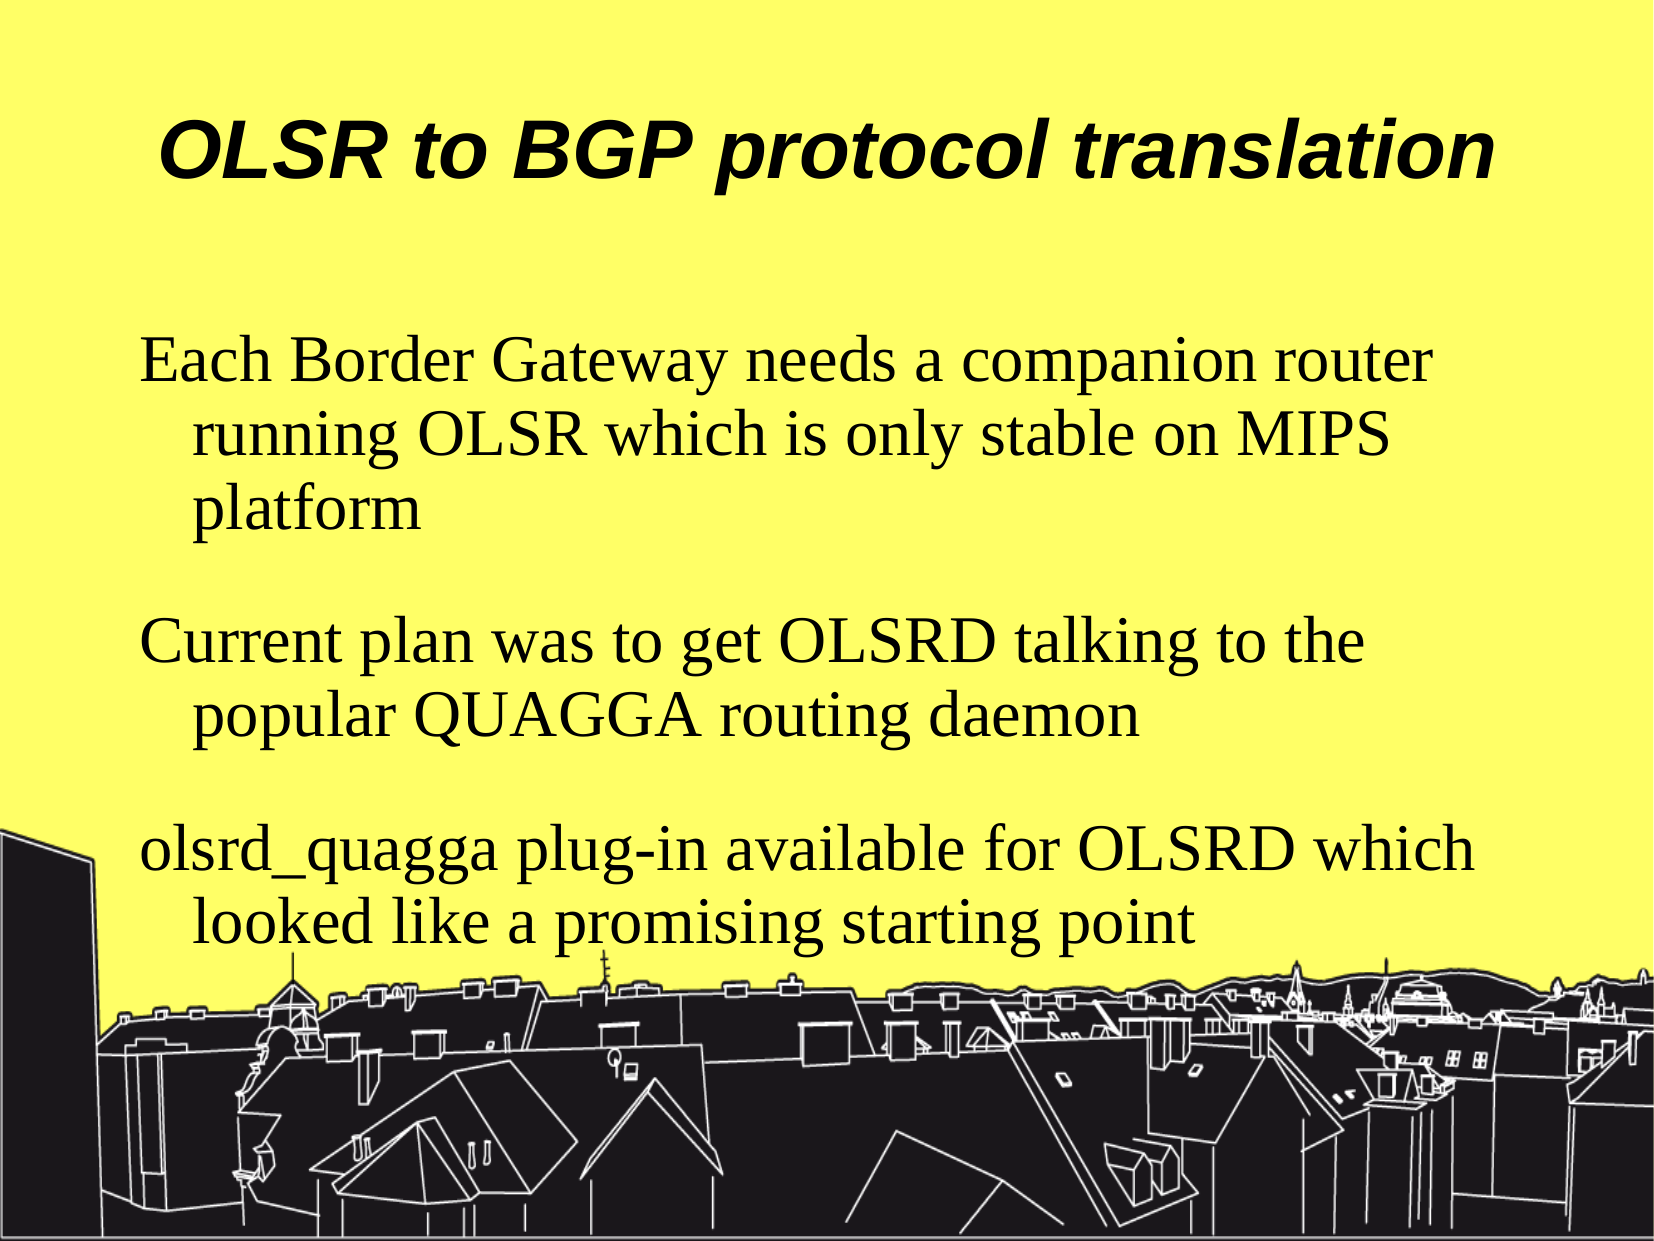

# OLSR to BGP protocol translation
Each Border Gateway needs a companion router running OLSR which is only stable on MIPS platform
Current plan was to get OLSRD talking to the popular QUAGGA routing daemon
olsrd_quagga plug-in available for OLSRD which looked like a promising starting point